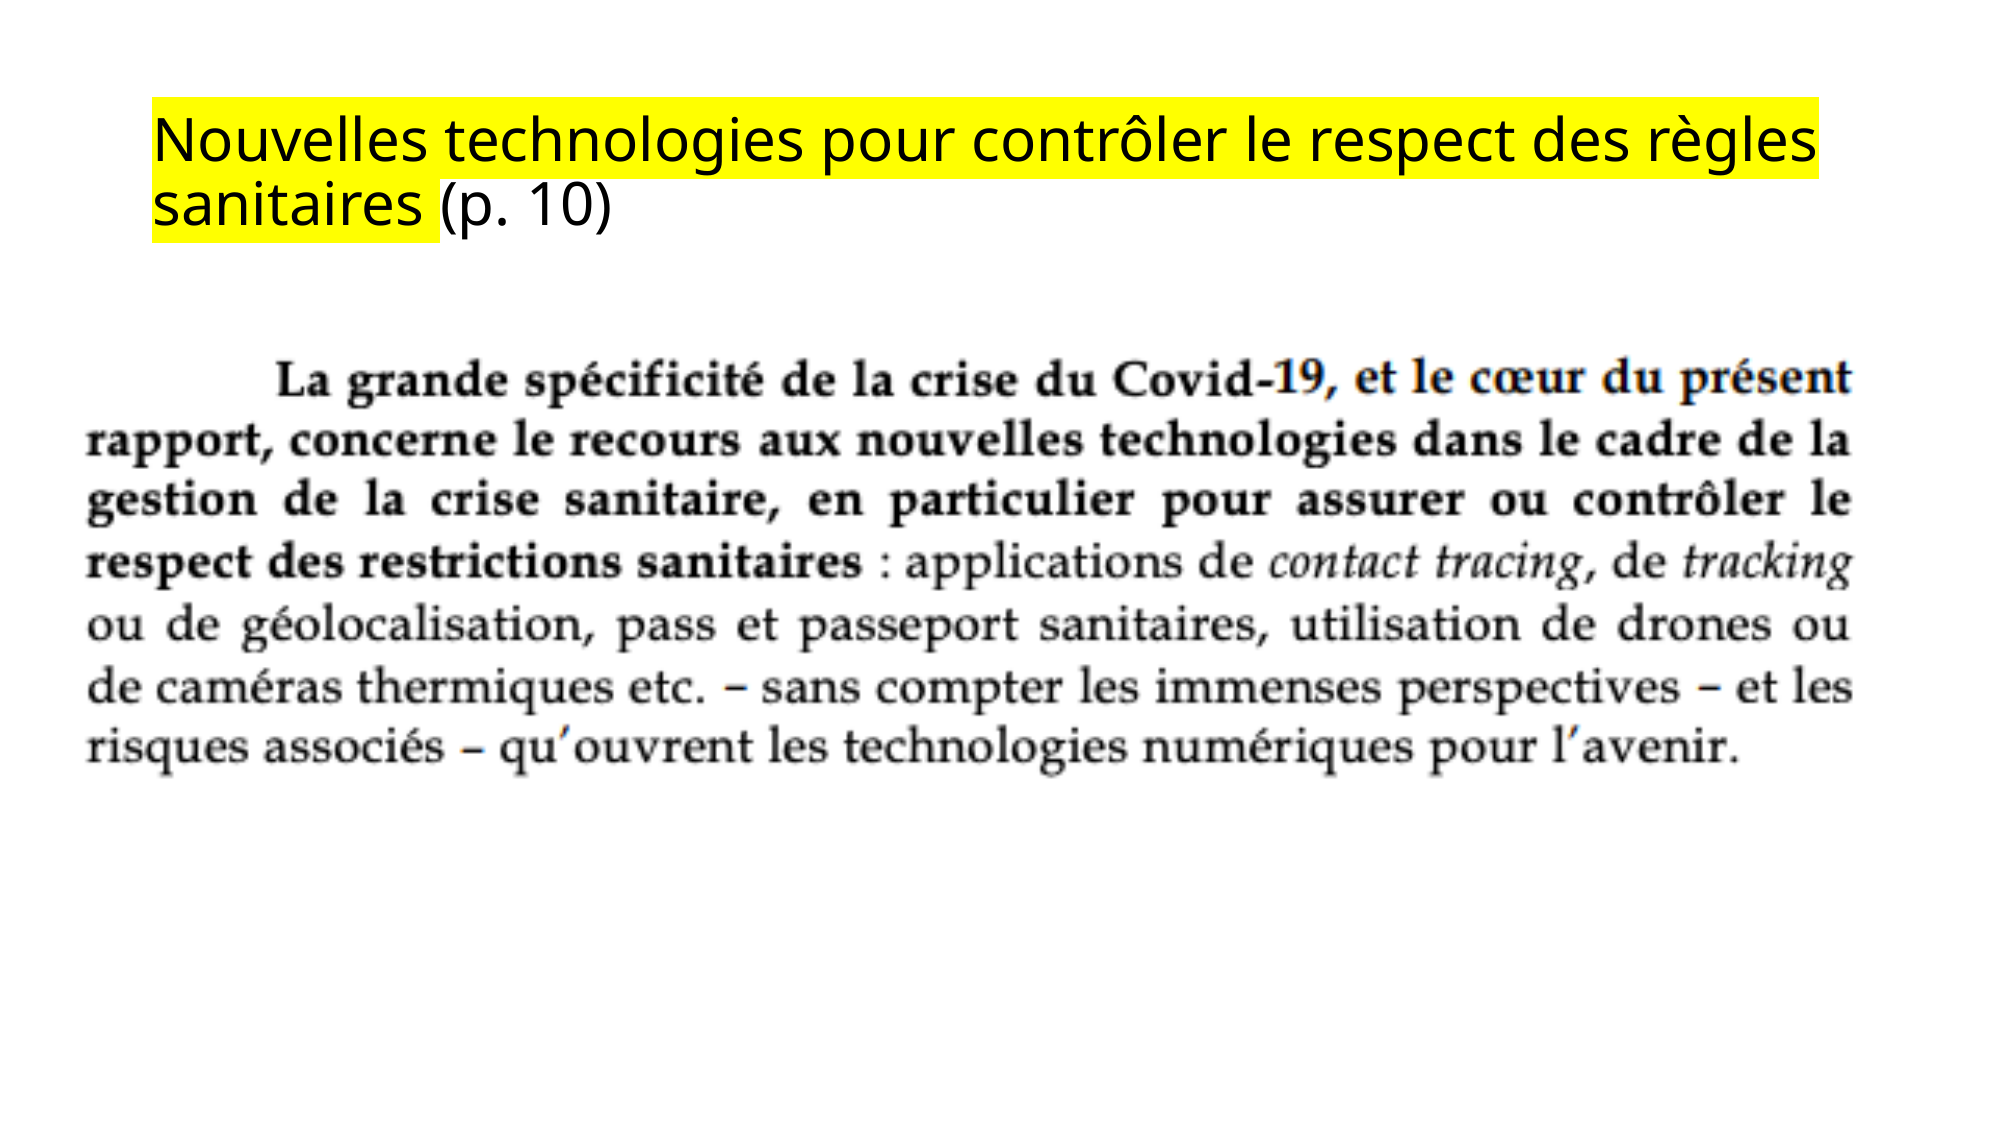

# Nouvelles technologies pour contrôler le respect des règles sanitaires (p. 10)